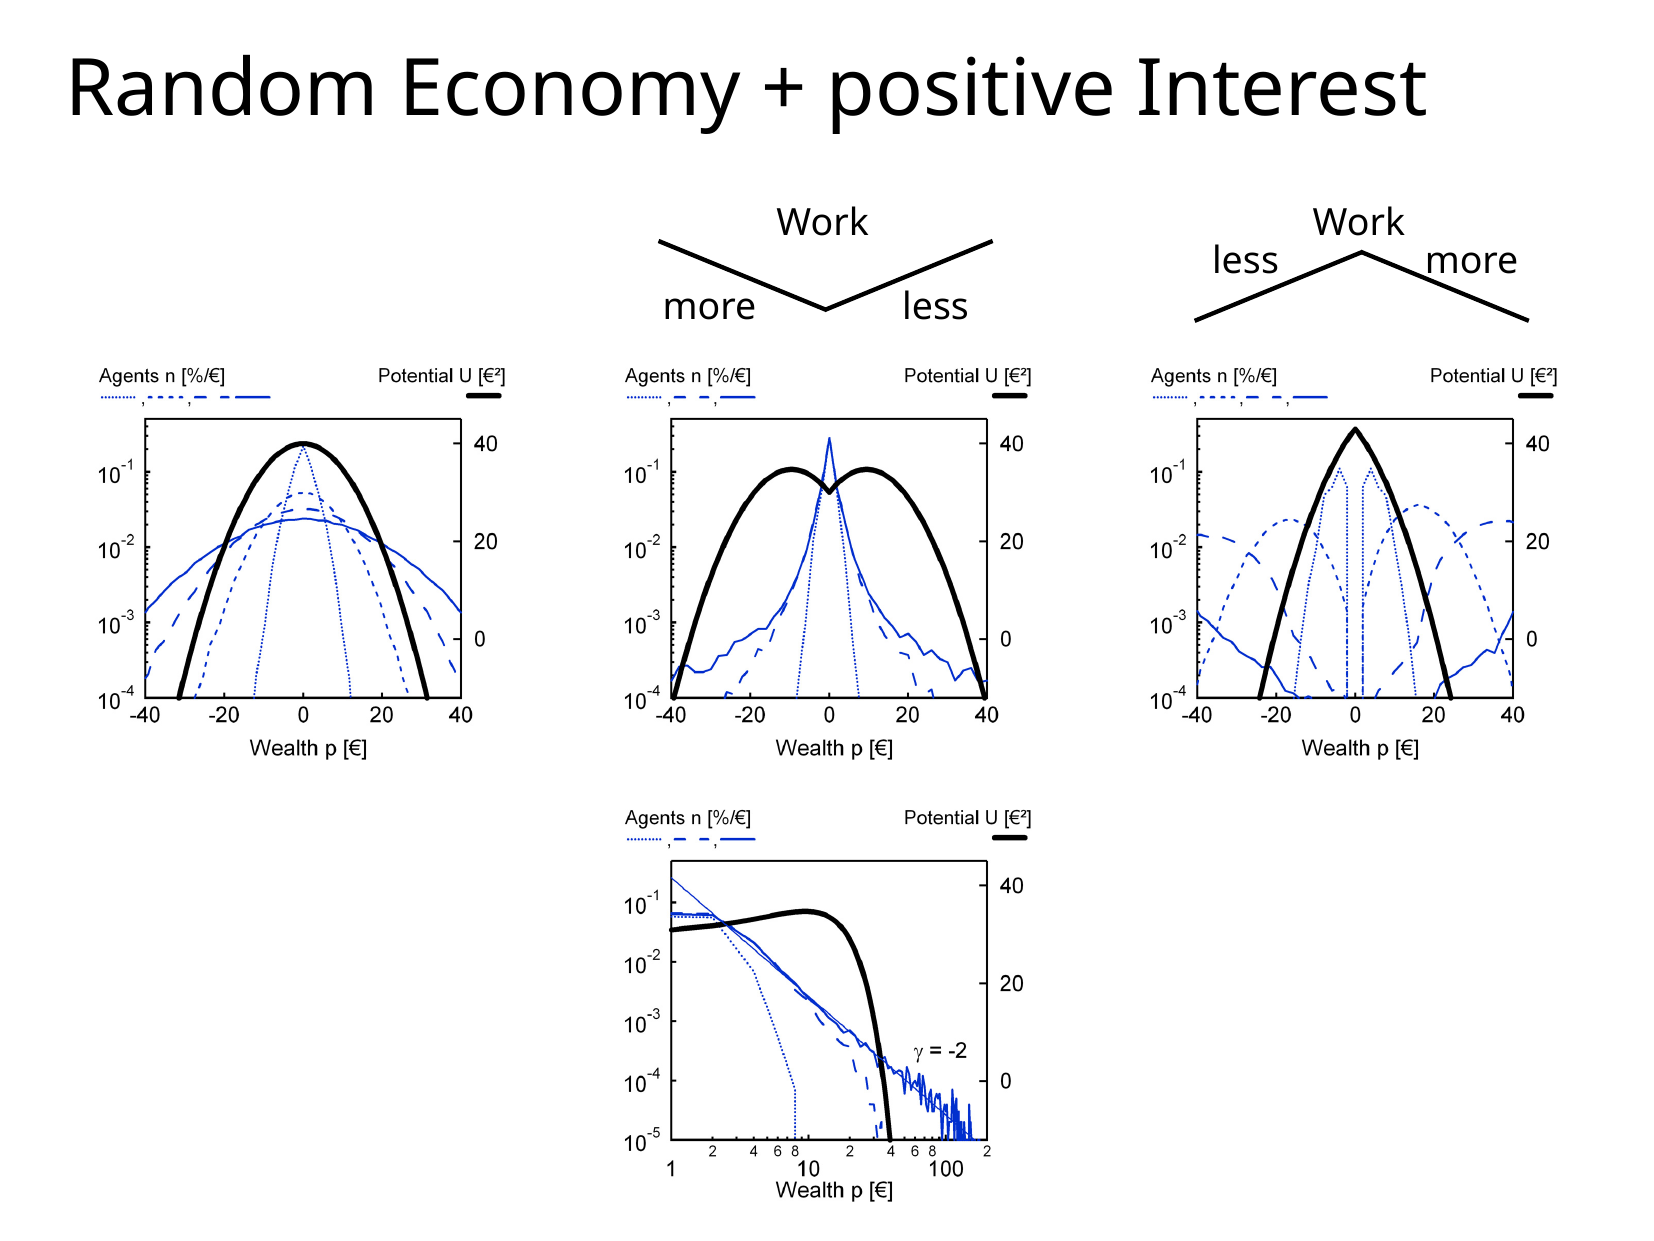

Random Economy + positive Interest
Work
Work
less
more
more
less